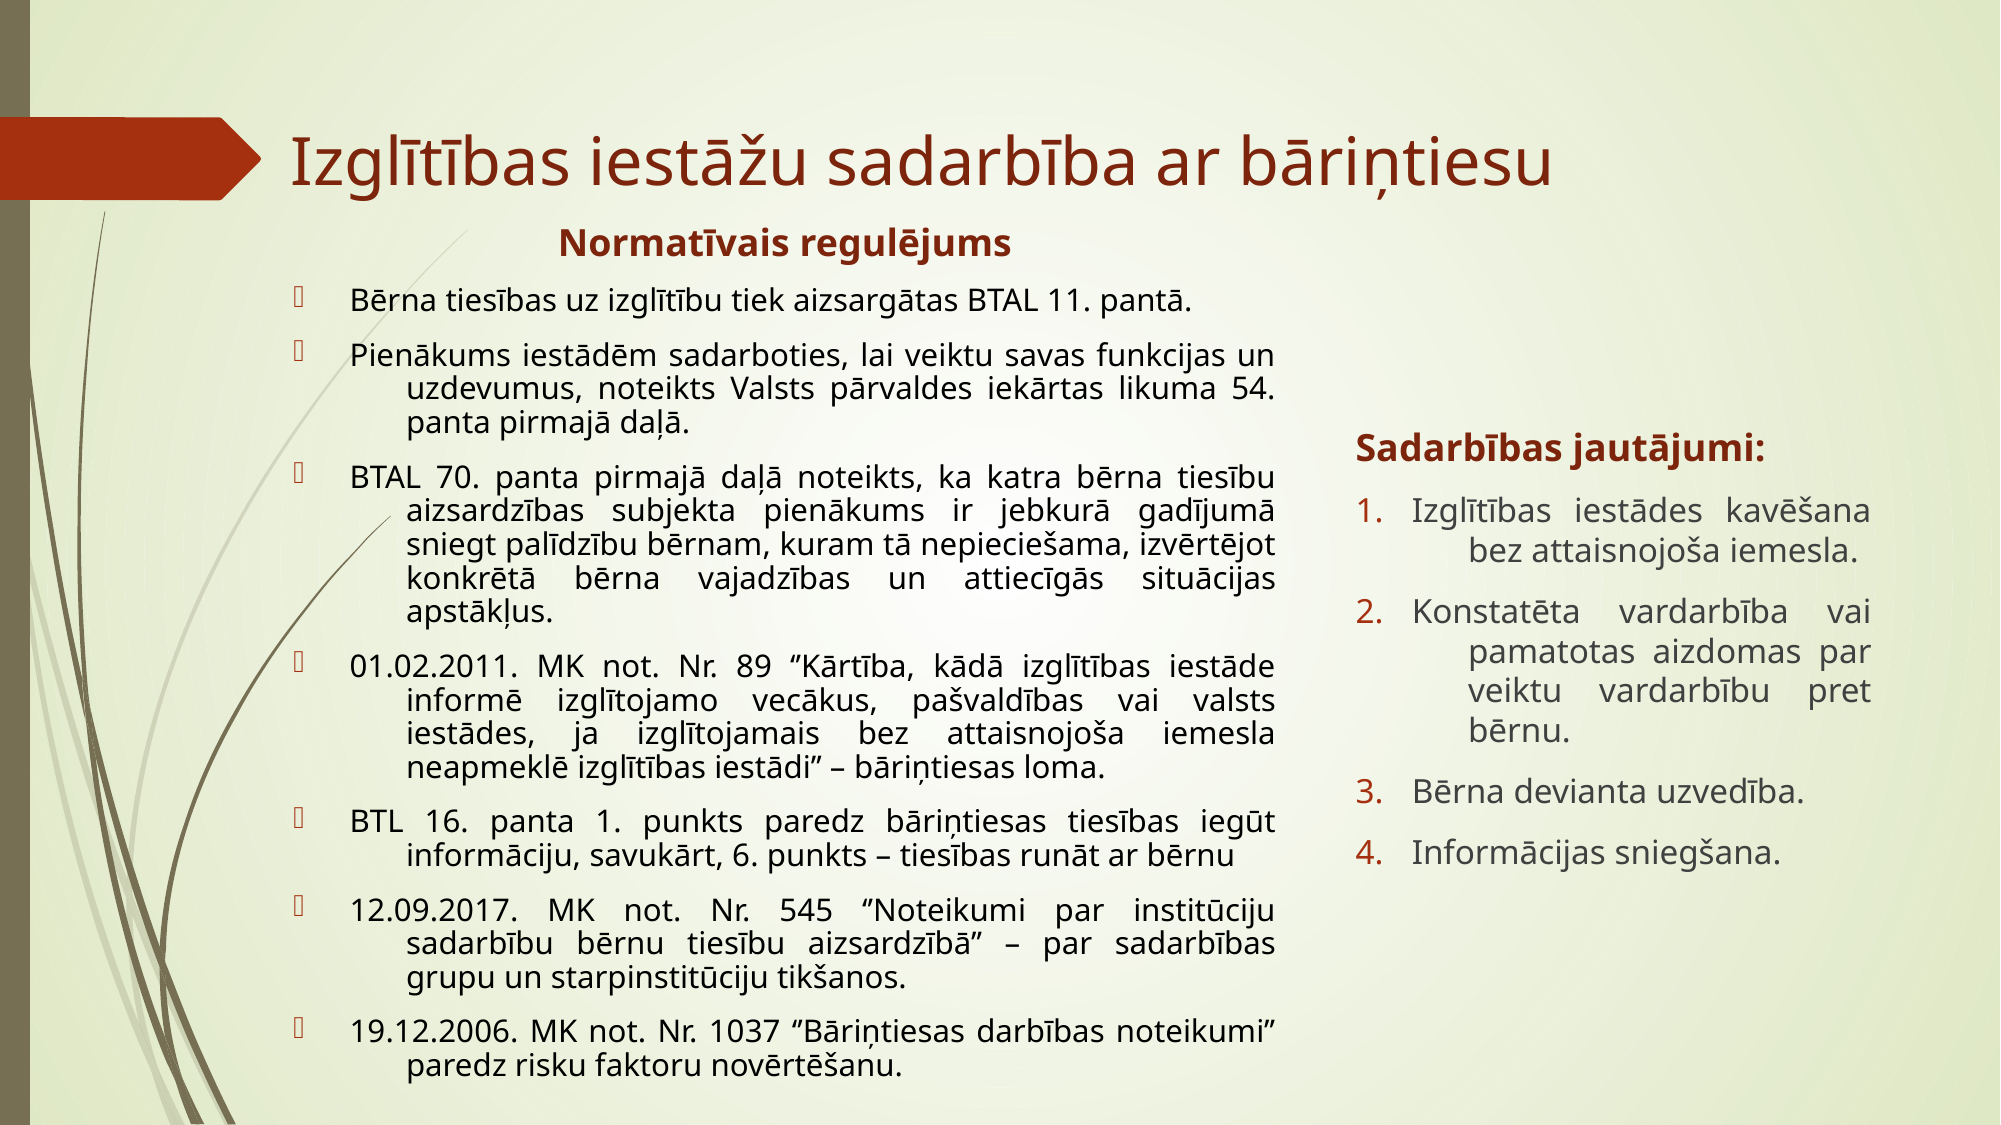

# Izglītības iestāžu sadarbība ar bāriņtiesu
Normatīvais regulējums
Bērna tiesības uz izglītību tiek aizsargātas BTAL 11. pantā.
Pienākums iestādēm sadarboties, lai veiktu savas funkcijas un uzdevumus, noteikts Valsts pārvaldes iekārtas likuma 54. panta pirmajā daļā.
BTAL 70. panta pirmajā daļā noteikts, ka katra bērna tiesību aizsardzības subjekta pienākums ir jebkurā gadījumā sniegt palīdzību bērnam, kuram tā nepieciešama, izvērtējot konkrētā bērna vajadzības un attiecīgās situācijas apstākļus.
01.02.2011. MK not. Nr. 89 ‘’Kārtība, kādā izglītības iestāde informē izglītojamo vecākus, pašvaldības vai valsts iestādes, ja izglītojamais bez attaisnojoša iemesla neapmeklē izglītības iestādi’’ – bāriņtiesas loma.
BTL 16. panta 1. punkts paredz bāriņtiesas tiesības iegūt informāciju, savukārt, 6. punkts – tiesības runāt ar bērnu
12.09.2017. MK not. Nr. 545 ‘’Noteikumi par institūciju sadarbību bērnu tiesību aizsardzībā’’ – par sadarbības grupu un starpinstitūciju tikšanos.
19.12.2006. MK not. Nr. 1037 ‘’Bāriņtiesas darbības noteikumi’’ paredz risku faktoru novērtēšanu.
Sadarbības jautājumi:
Izglītības iestādes kavēšana bez attaisnojoša iemesla.
Konstatēta vardarbība vai pamatotas aizdomas par veiktu vardarbību pret bērnu.
Bērna devianta uzvedība.
Informācijas sniegšana.